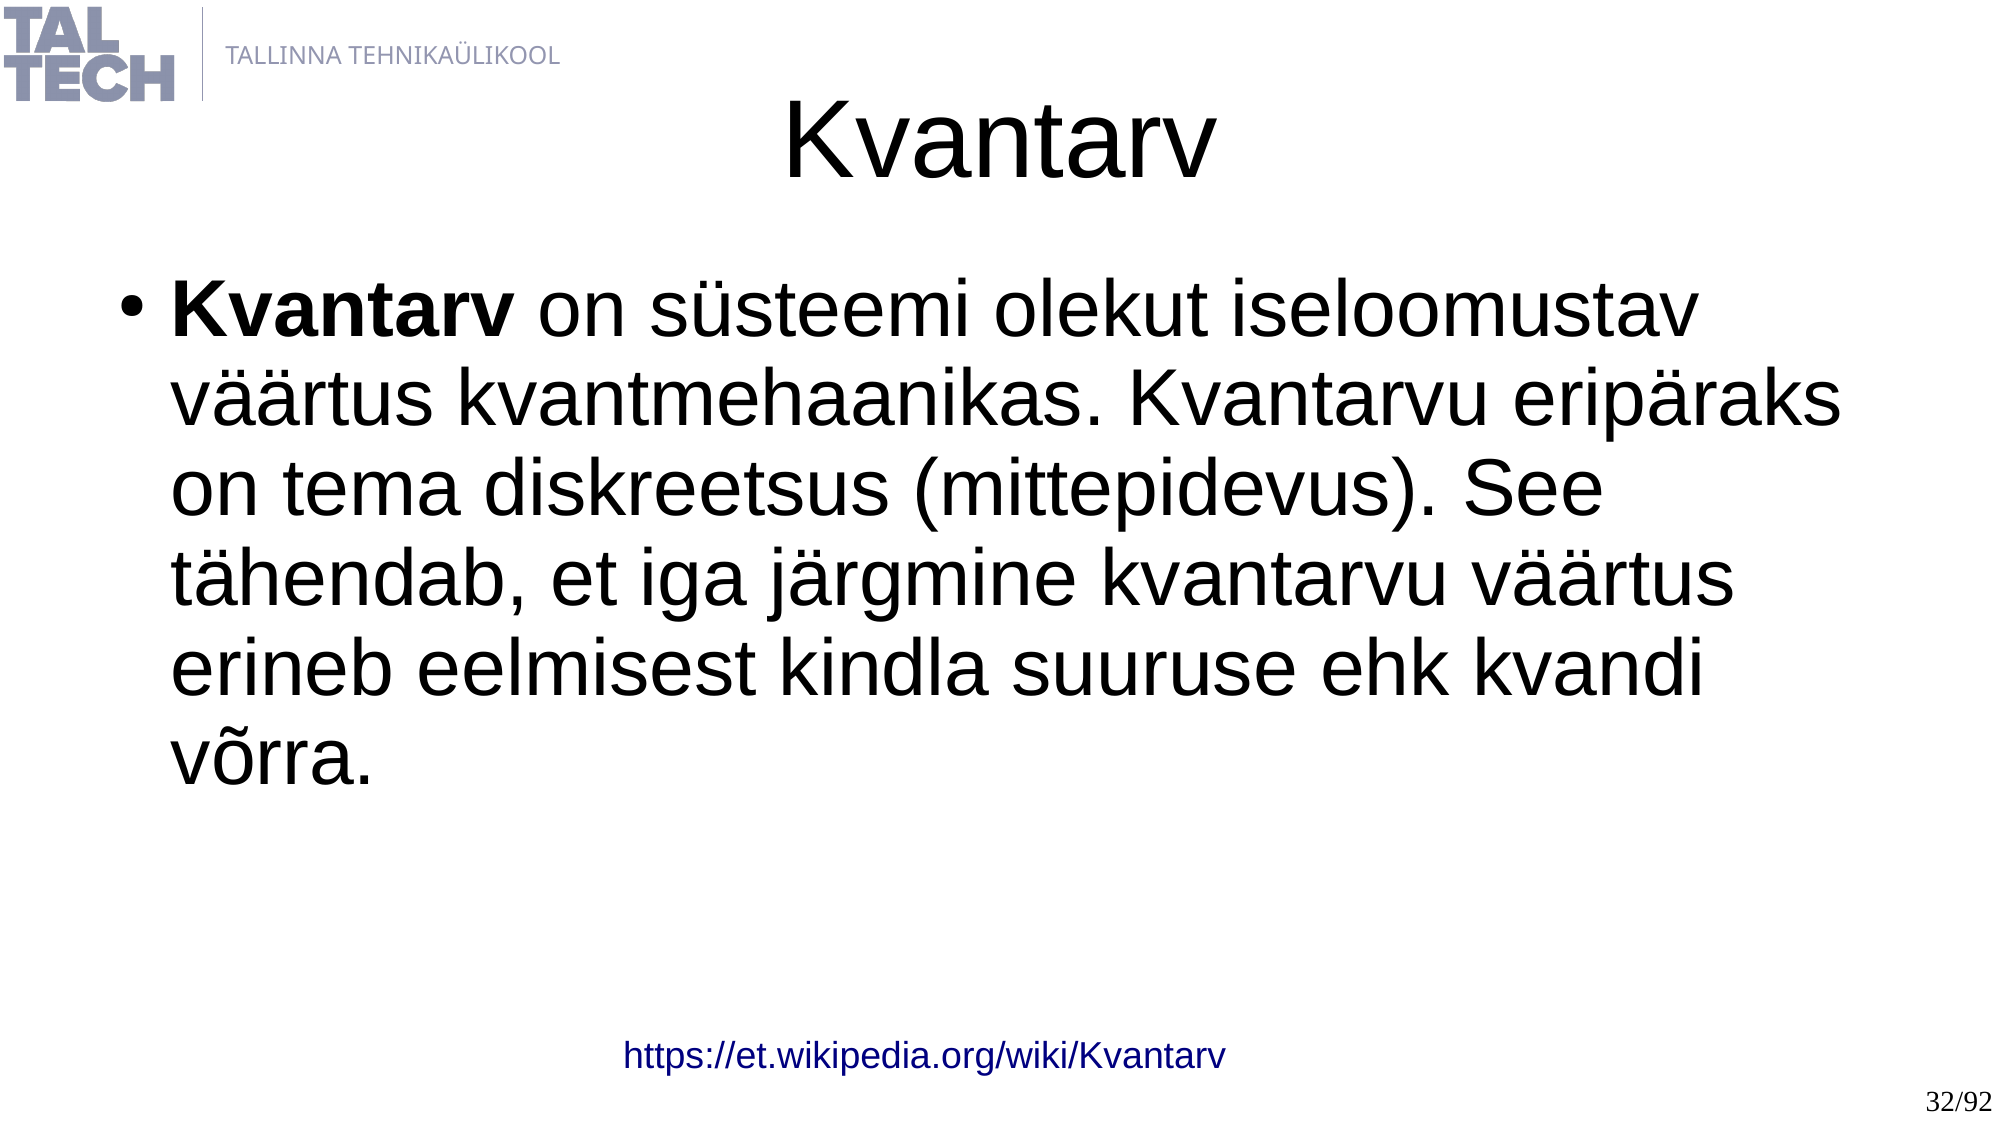

# Kvantarv
Kvantarv on süsteemi olekut iseloomustav väärtus kvantmehaanikas. Kvantarvu eripäraks on tema diskreetsus (mittepidevus). See tähendab, et iga järgmine kvantarvu väärtus erineb eelmisest kindla suuruse ehk kvandi võrra.
https://et.wikipedia.org/wiki/Kvantarv
32